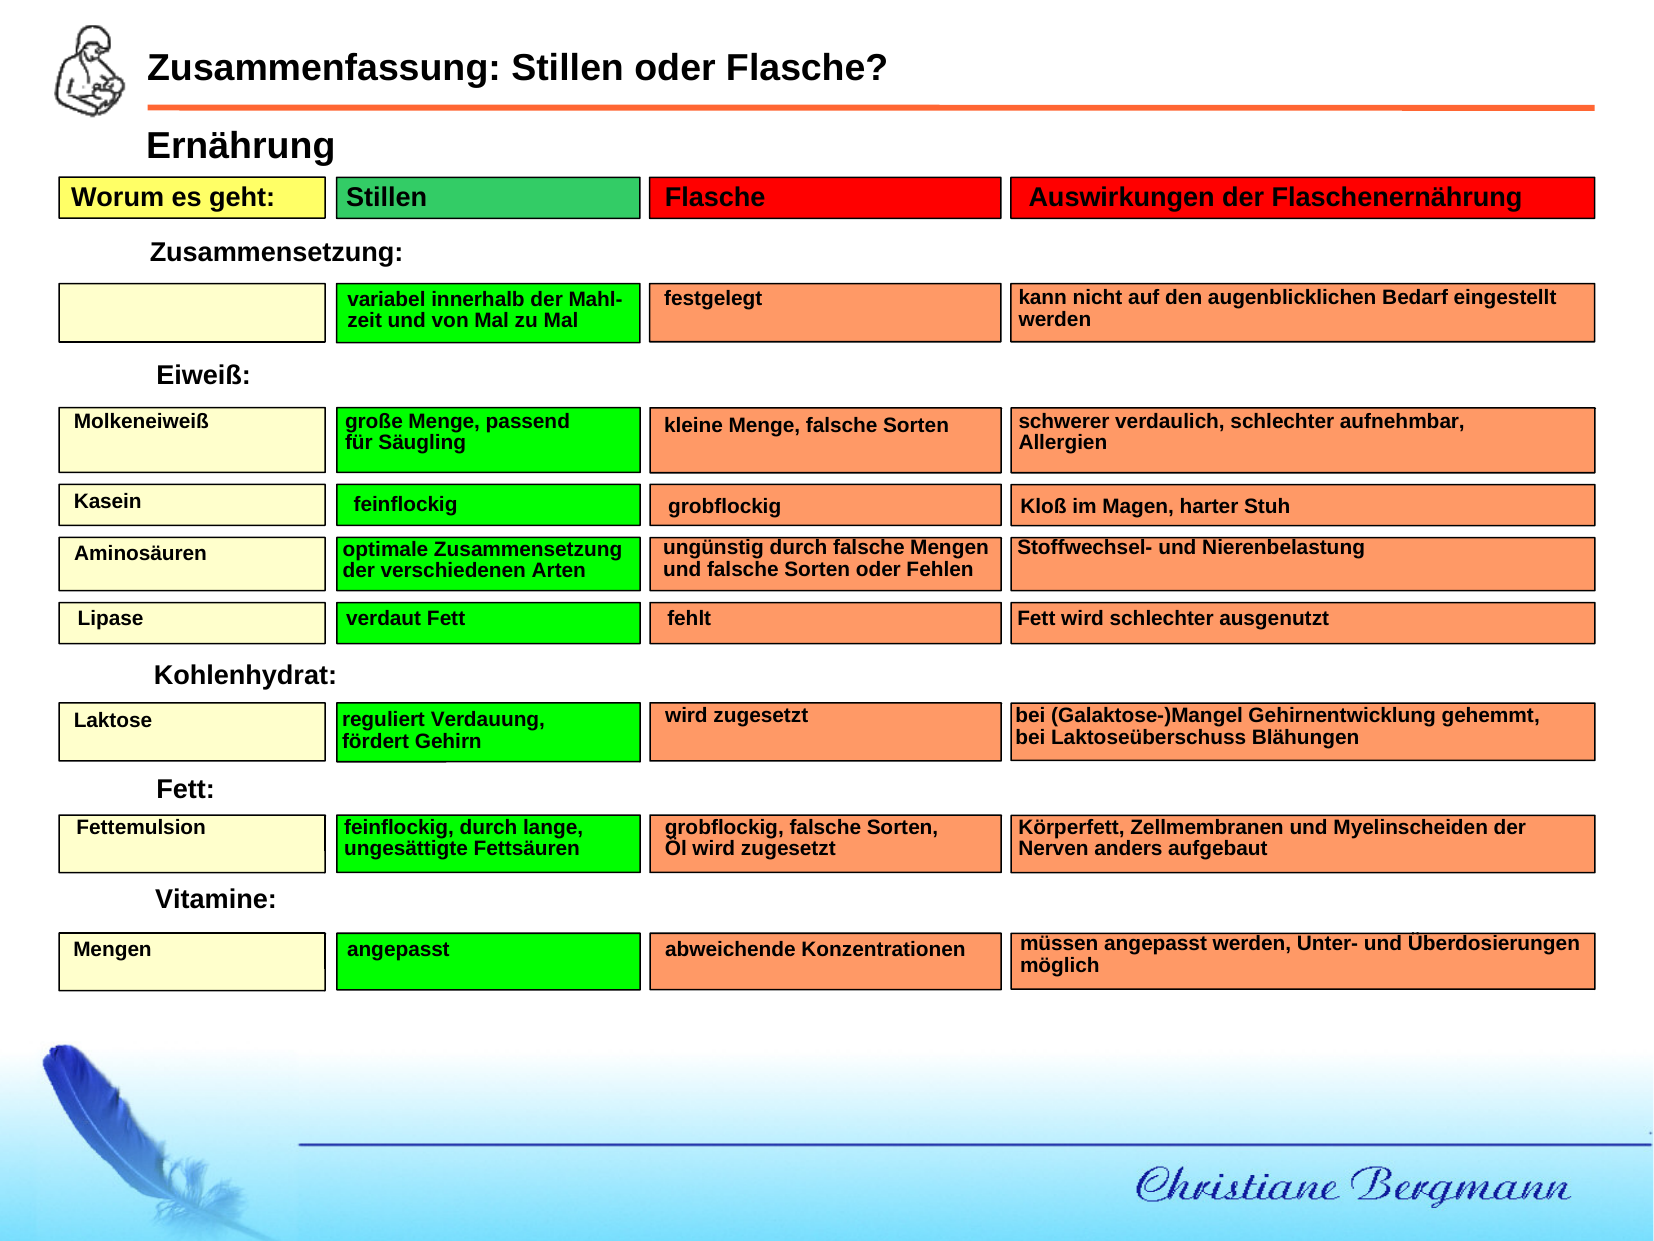

Zusammenfassung: Stillen oder Flasche?
Ernährung
 Worum es geht: 	 Stillen 	 	 Flasche 		 Auswirkungen der Flaschenernährung
Zusammensetzung:
kann nicht auf den augenblicklichen Bedarf eingestellt werden
festgelegt
variabel innerhalb der Mahl-
zeit und von Mal zu Mal
Eiweiß:
große Menge, passend
für Säugling
schwerer verdaulich, schlechter aufnehmbar,
Allergien
Molkeneiweiß
kleine Menge, falsche Sorten
Kasein
feinflockig
grobflockig
Kloß im Magen, harter Stuh
ungünstig durch falsche Mengen
und falsche Sorten oder Fehlen
Stoffwechsel- und Nierenbelastung
optimale Zusammensetzung
der verschiedenen Arten
Aminosäuren
Lipase
verdaut Fett
fehlt
Fett wird schlechter ausgenutzt
Kohlenhydrat:
wird zugesetzt
bei (Galaktose-)Mangel Gehirnentwicklung gehemmt, bei Laktoseüberschuss Blähungen
reguliert Verdauung, fördert Gehirn
Laktose
Fett:
Fettemulsion
feinflockig, durch lange, ungesättigte Fettsäuren
grobflockig, falsche Sorten, Öl wird zugesetzt
Körperfett, Zellmembranen und Myelinscheiden der Nerven anders aufgebaut
Vitamine:
müssen angepasst werden, Unter- und Überdosierungen möglich
Mengen
 angepasst
abweichende Konzentrationen